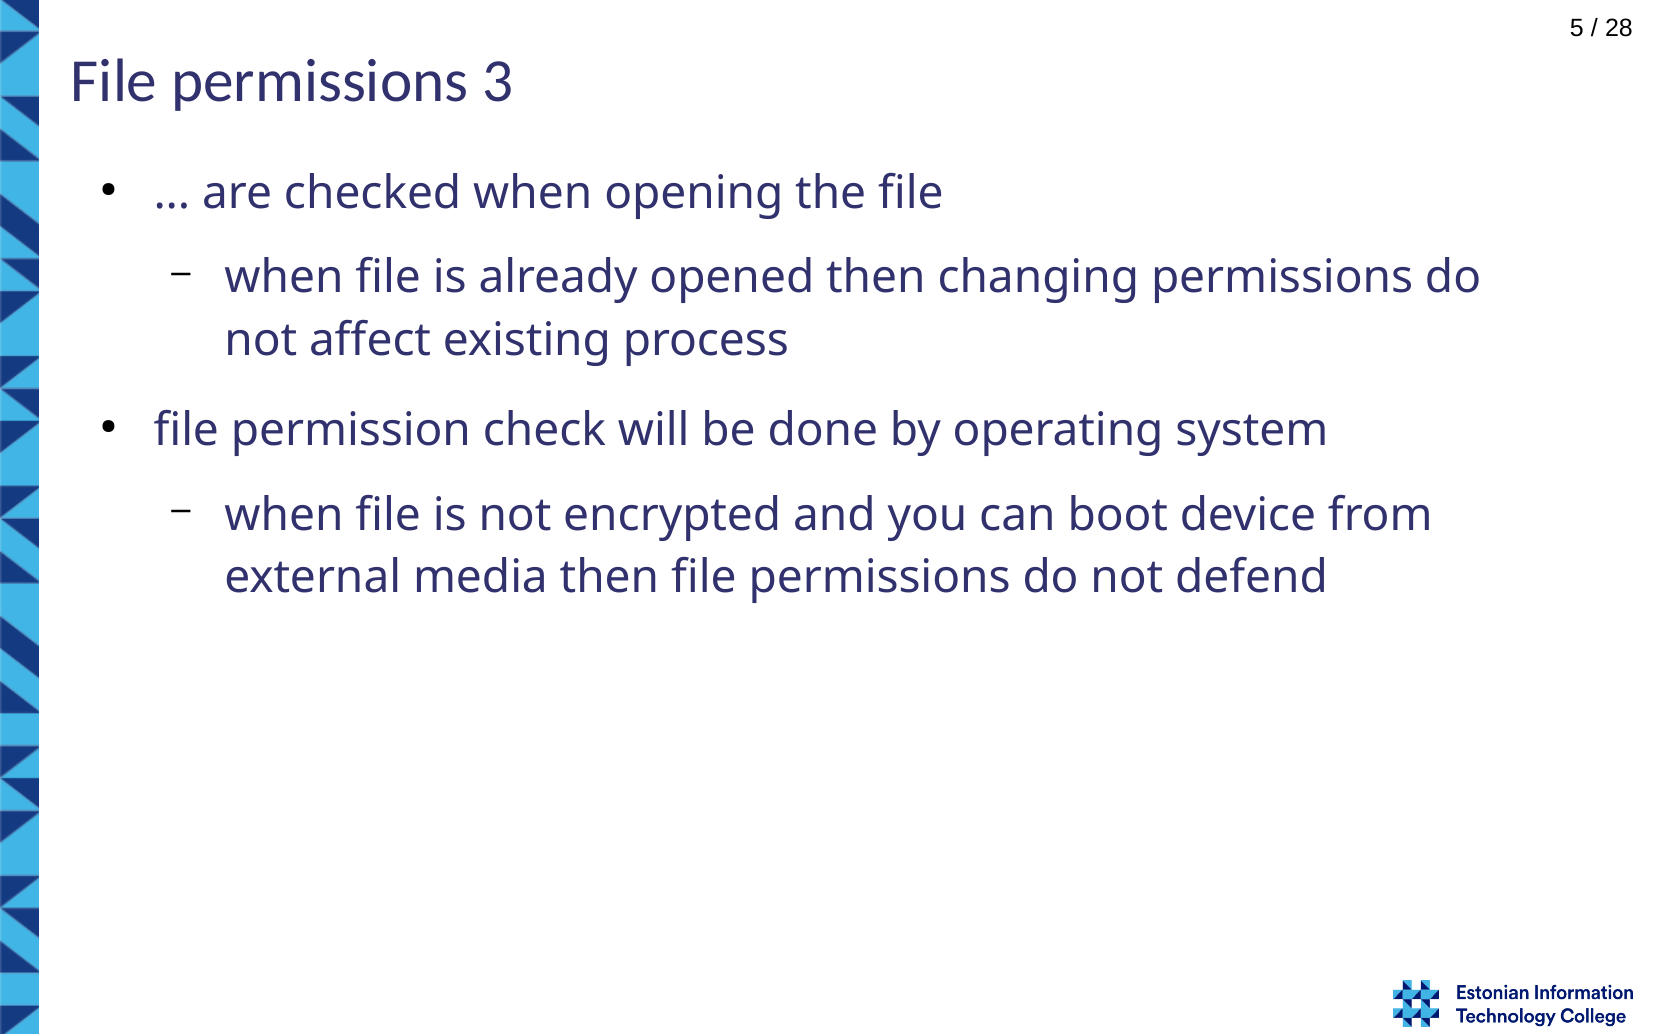

# File permissions 3
... are checked when opening the file
when file is already opened then changing permissions do not affect existing process
file permission check will be done by operating system
when file is not encrypted and you can boot device from external media then file permissions do not defend